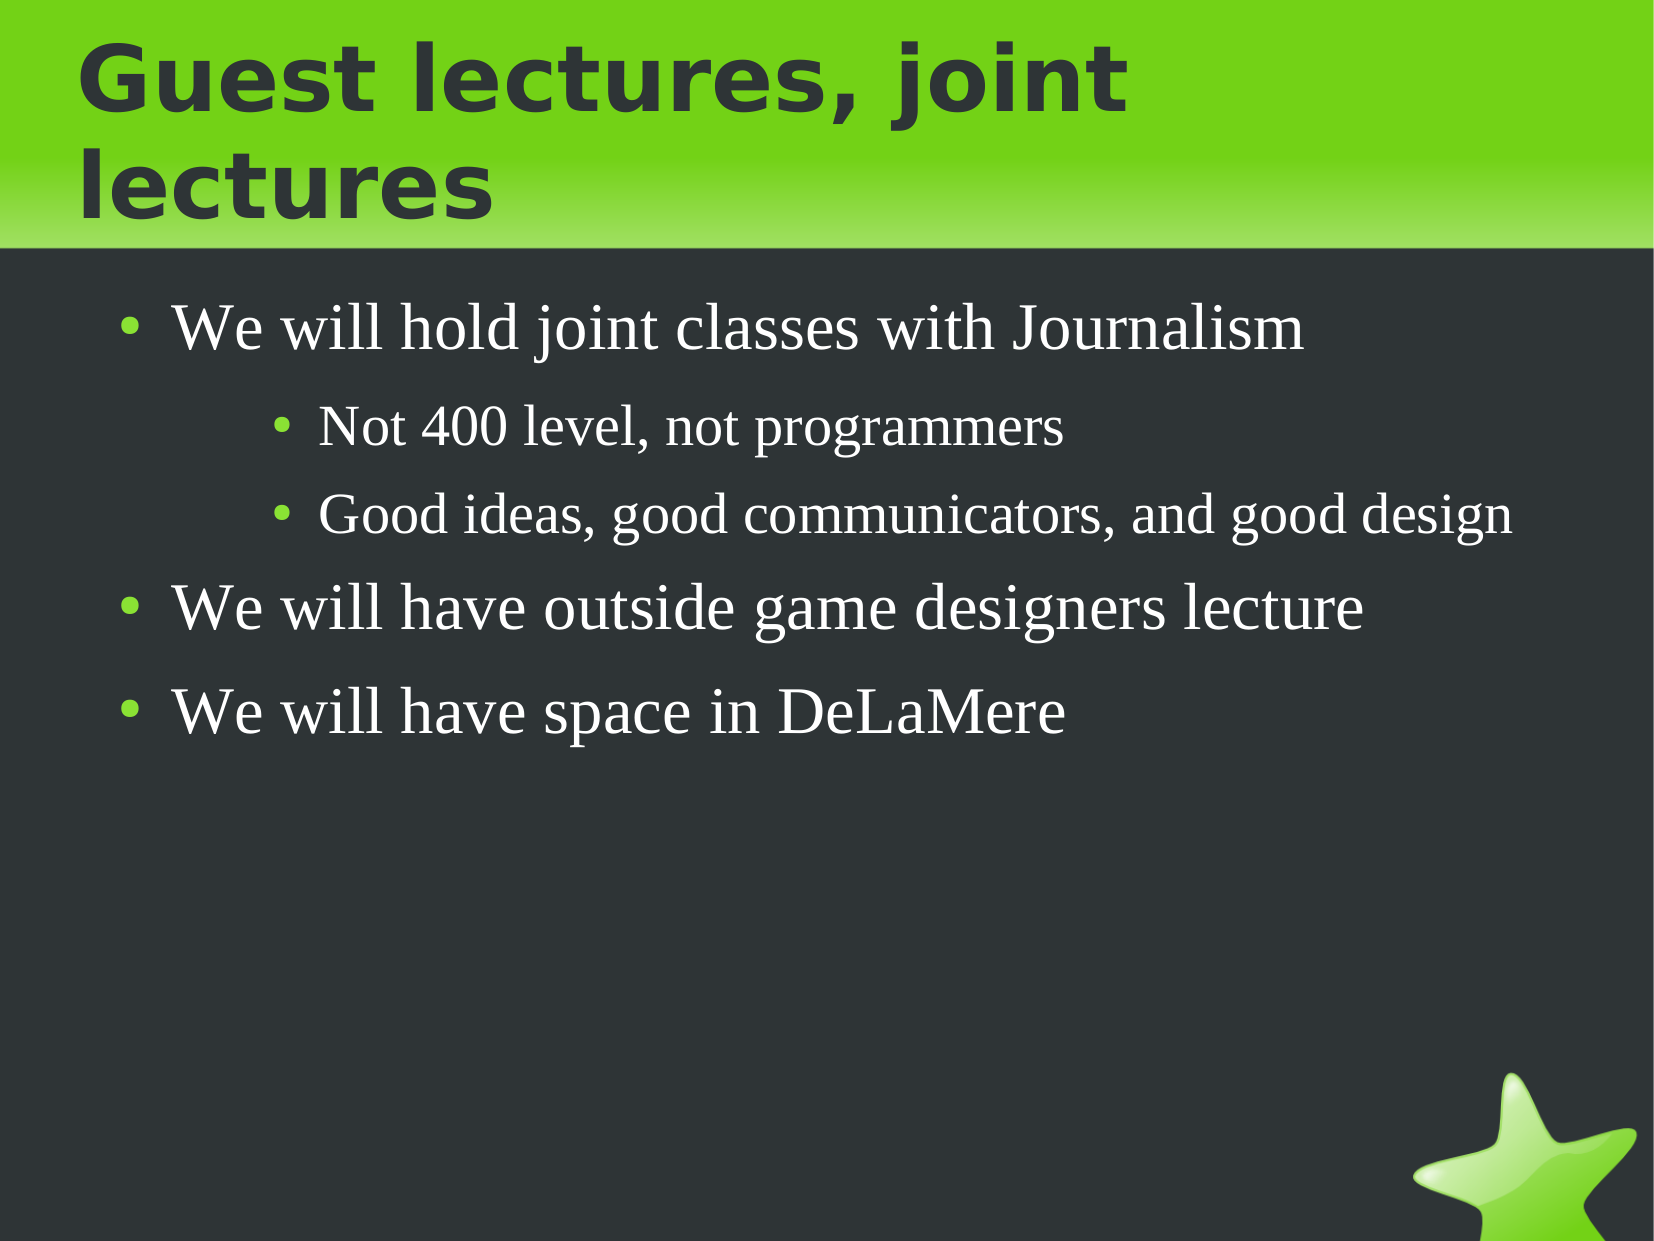

# Guest lectures, joint lectures
We will hold joint classes with Journalism
Not 400 level, not programmers
Good ideas, good communicators, and good design
We will have outside game designers lecture
We will have space in DeLaMere